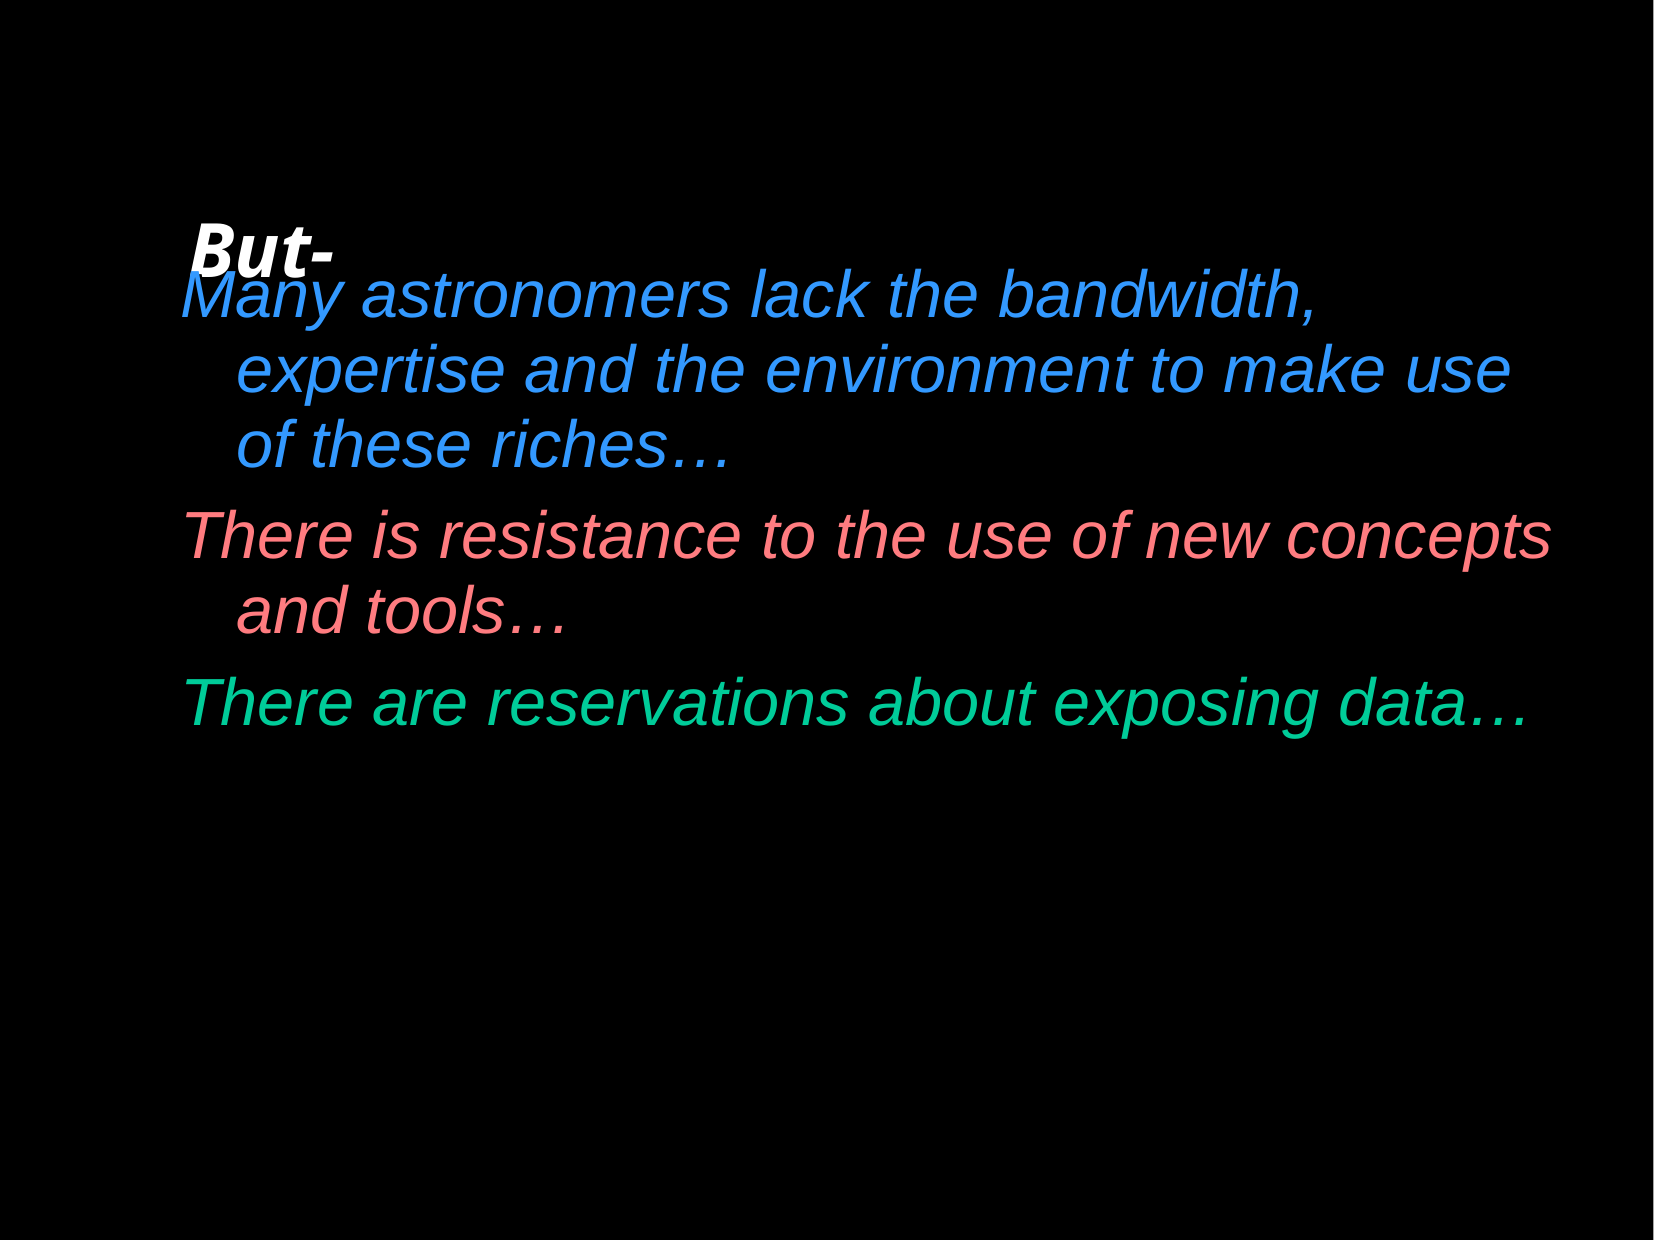

# But-
Many astronomers lack the bandwidth, expertise and the environment to make use of these riches…
There is resistance to the use of new concepts and tools…
There are reservations about exposing data…